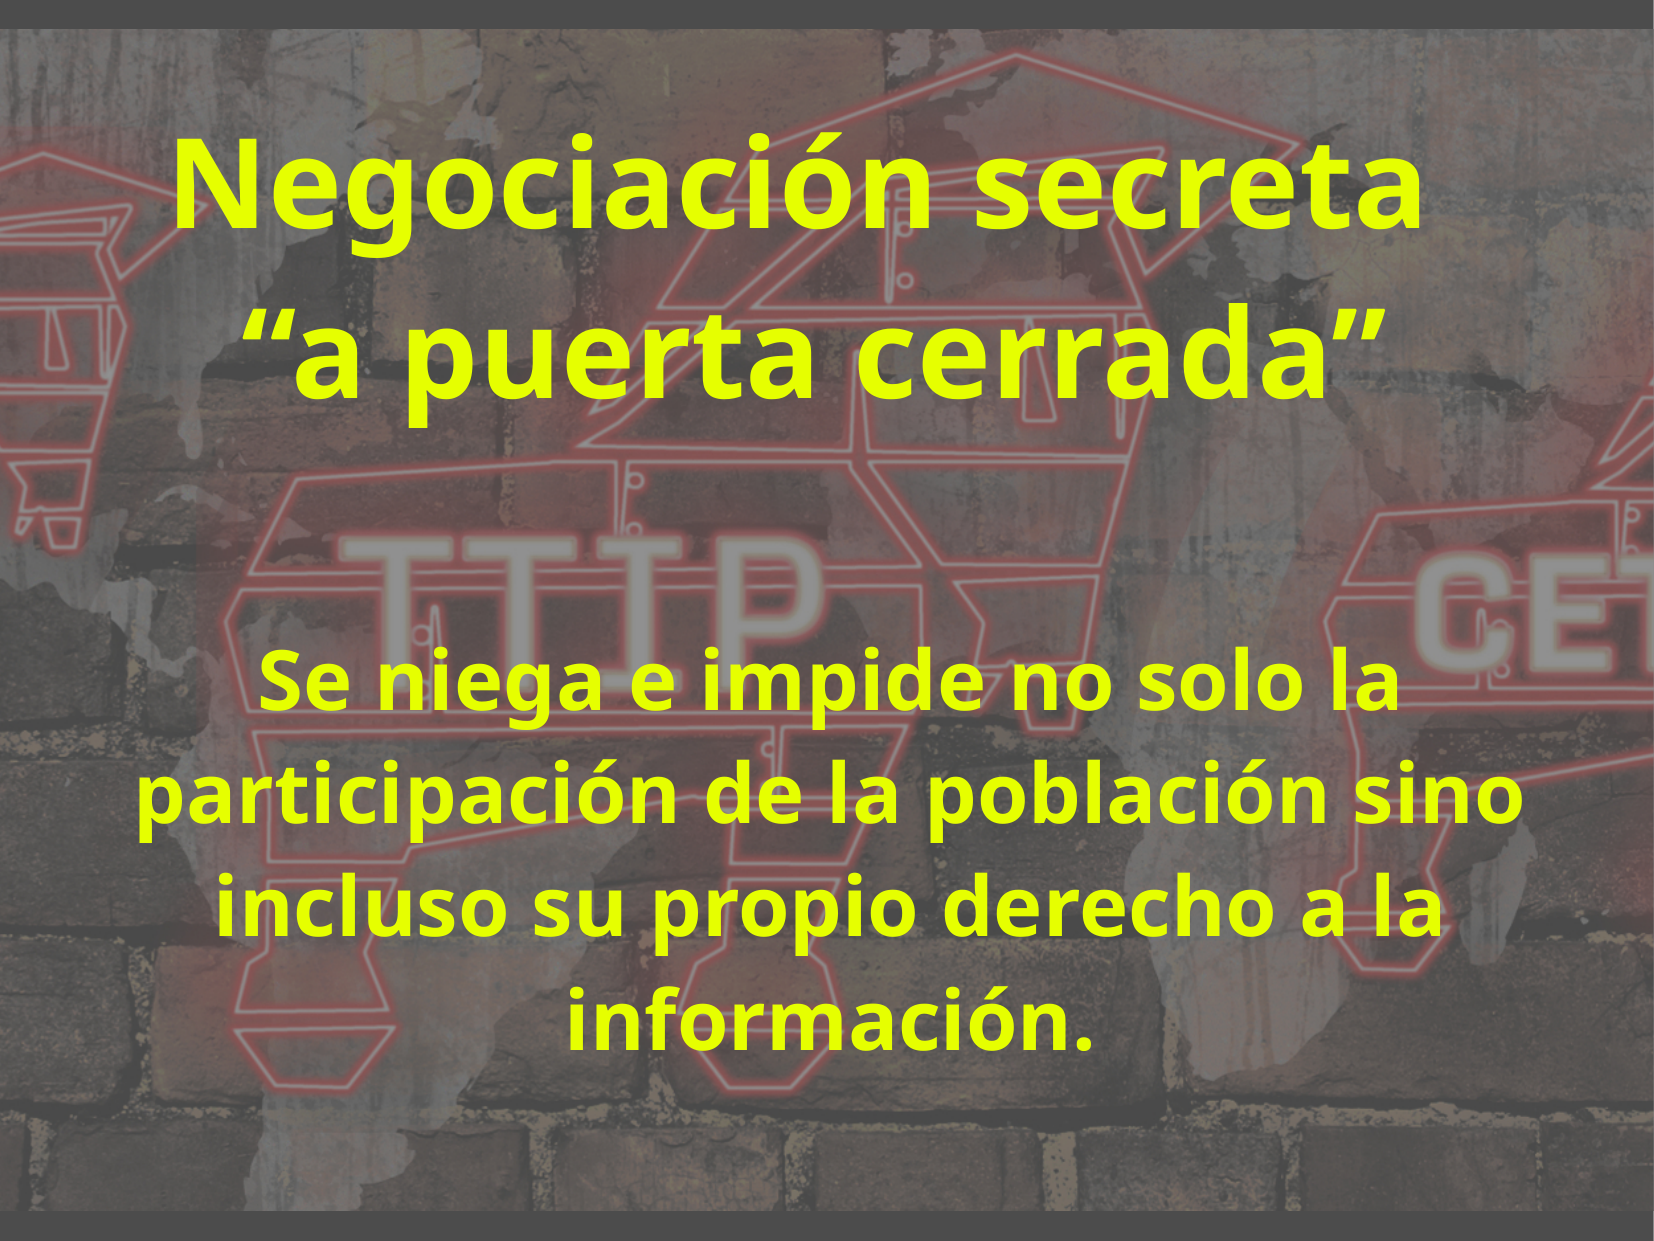

# Negociación secreta “a puerta cerrada”
Se niega e impide no solo la participación de la población sino incluso su propio derecho a la información.